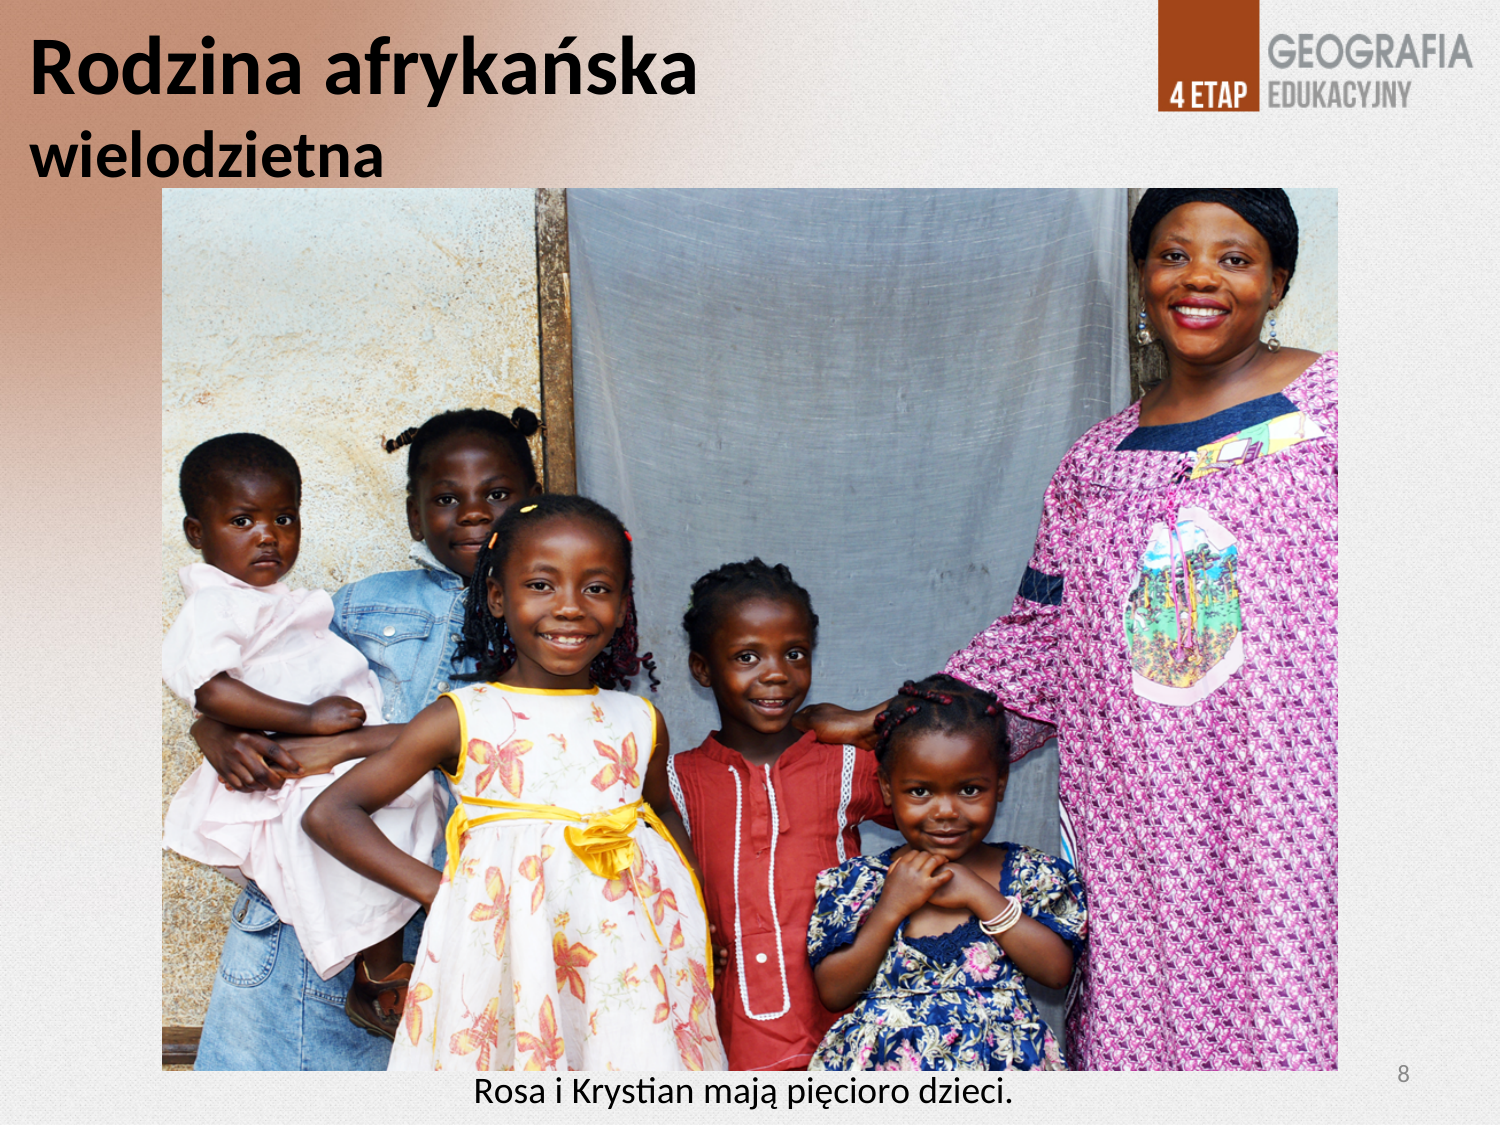

Rodzina afrykańska
wielodzietna
Rosa i Krystian mają pięcioro dzieci.